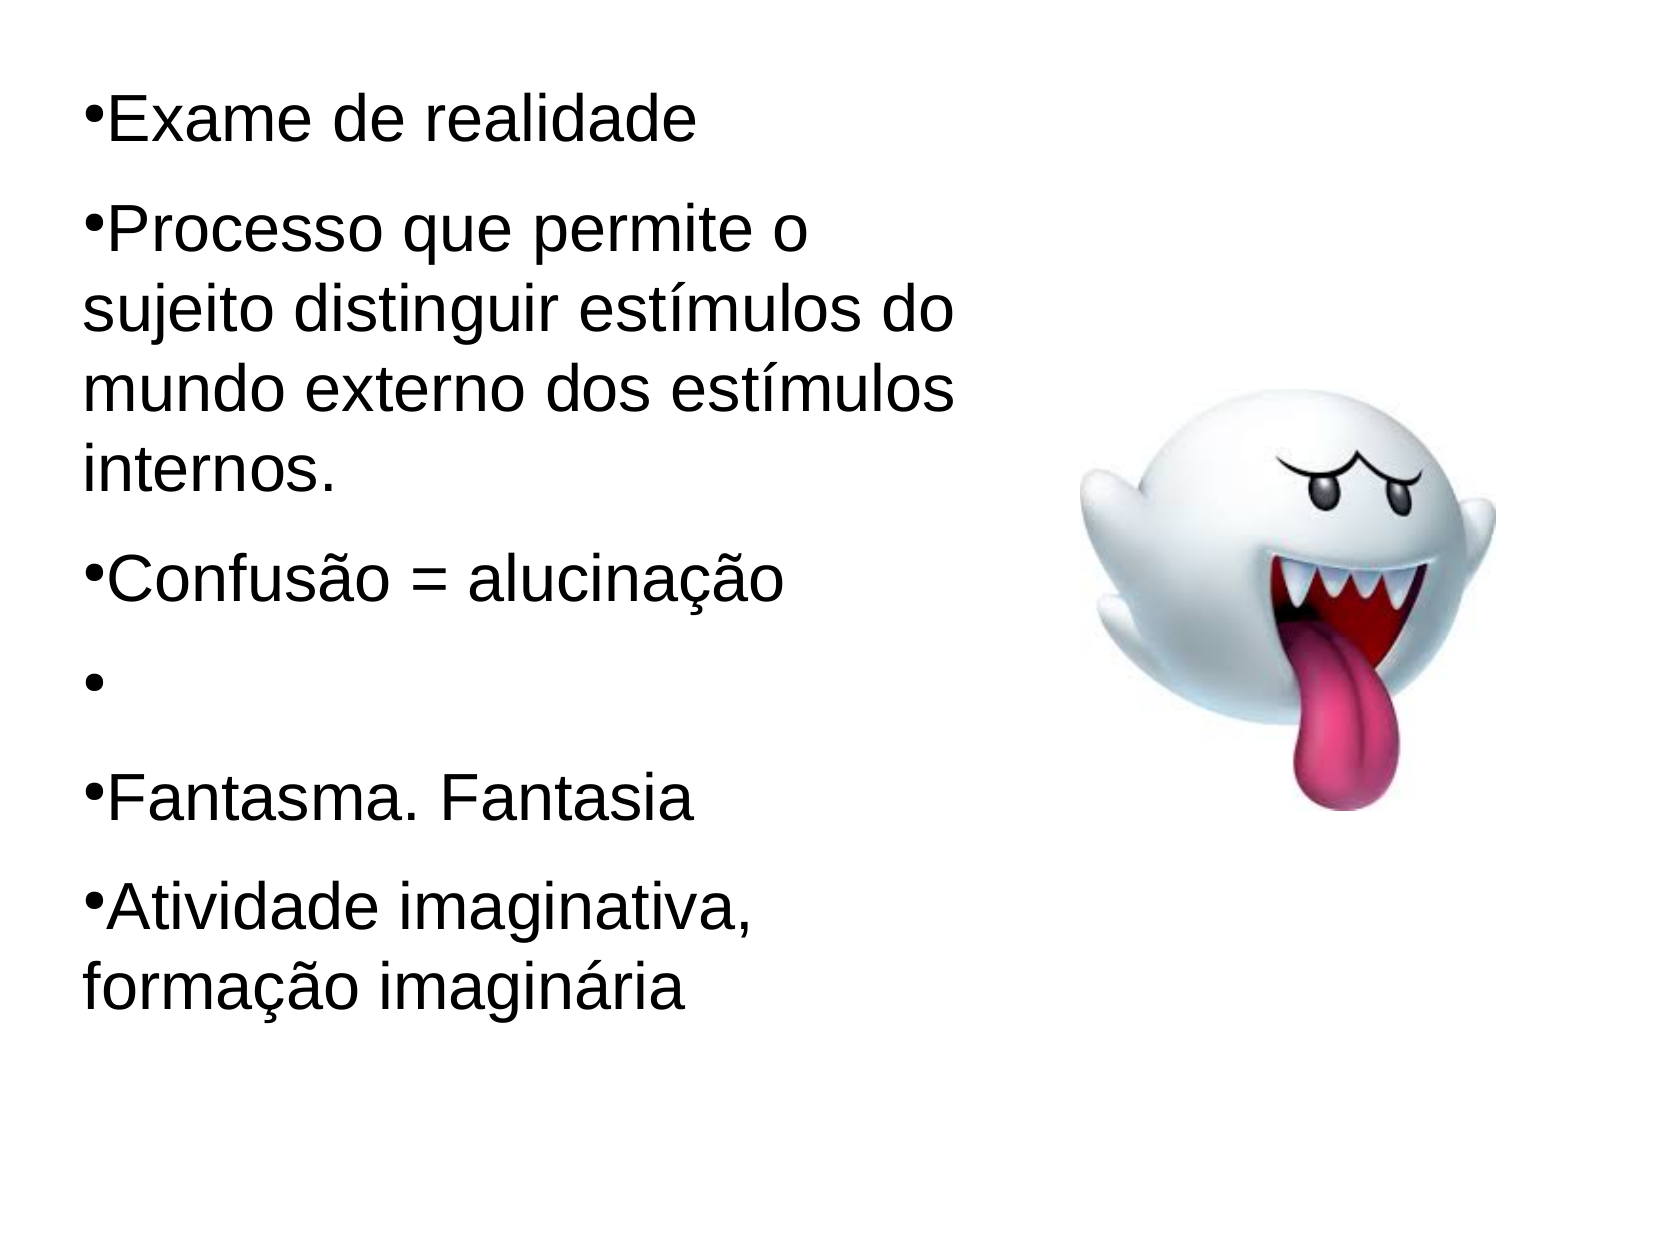

# Exame de realidade
Processo que permite o sujeito distinguir estímulos do mundo externo dos estímulos internos.
Confusão = alucinação
Fantasma. Fantasia
Atividade imaginativa, formação imaginária